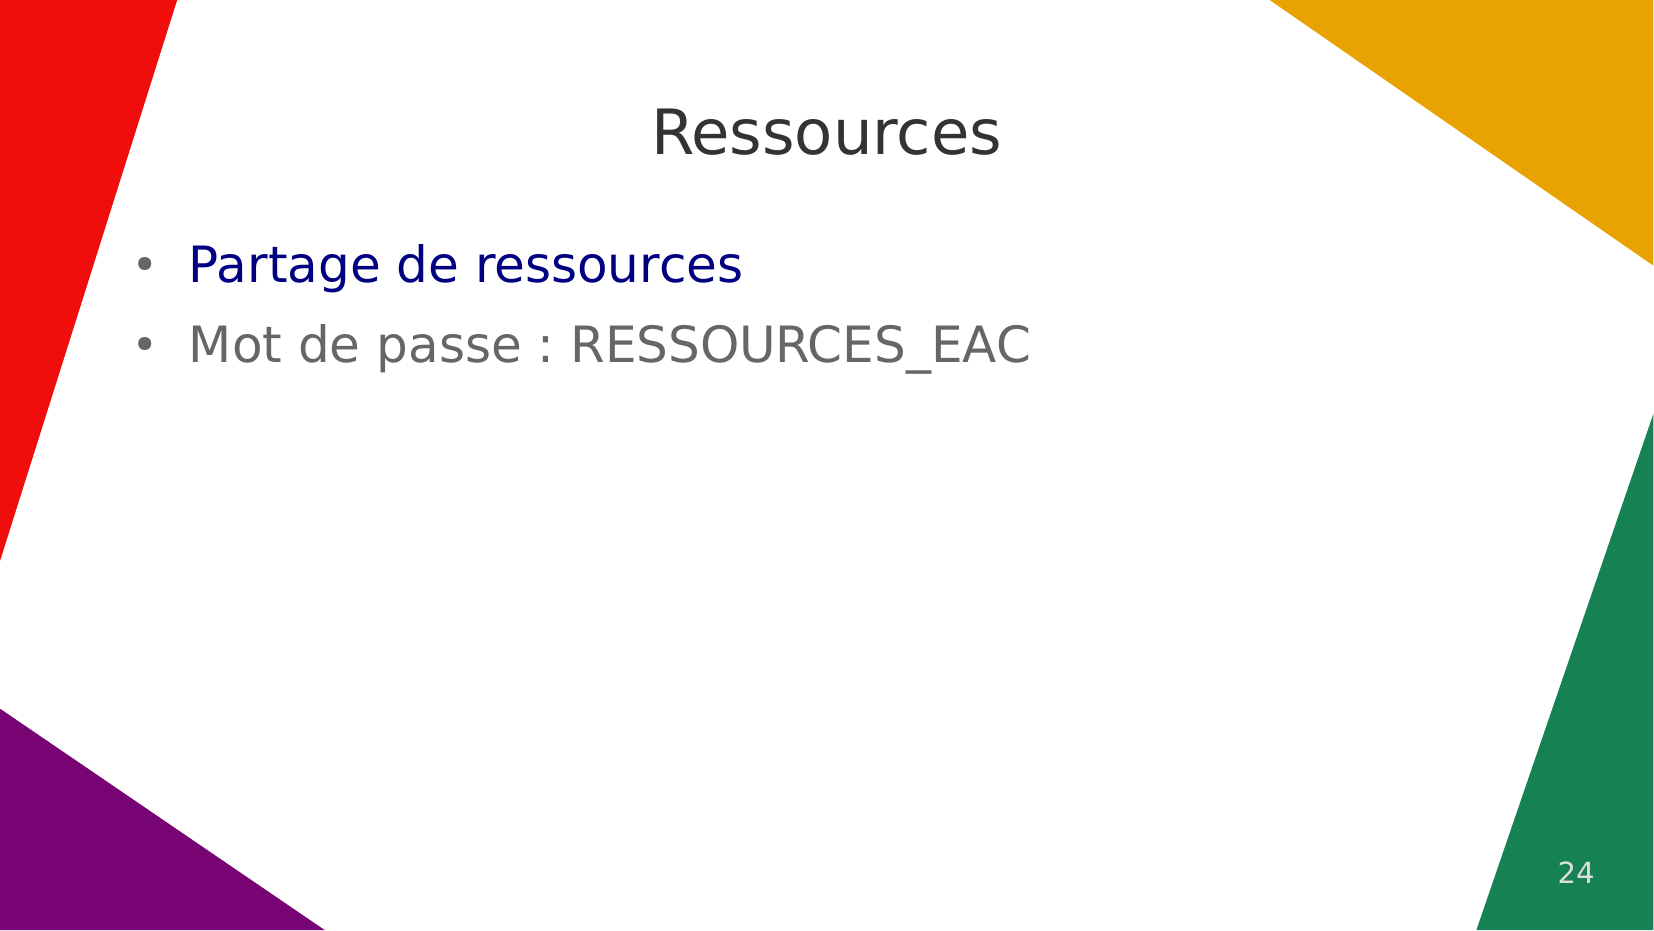

# Ressources
Partage de ressources
Mot de passe : RESSOURCES_EAC
24